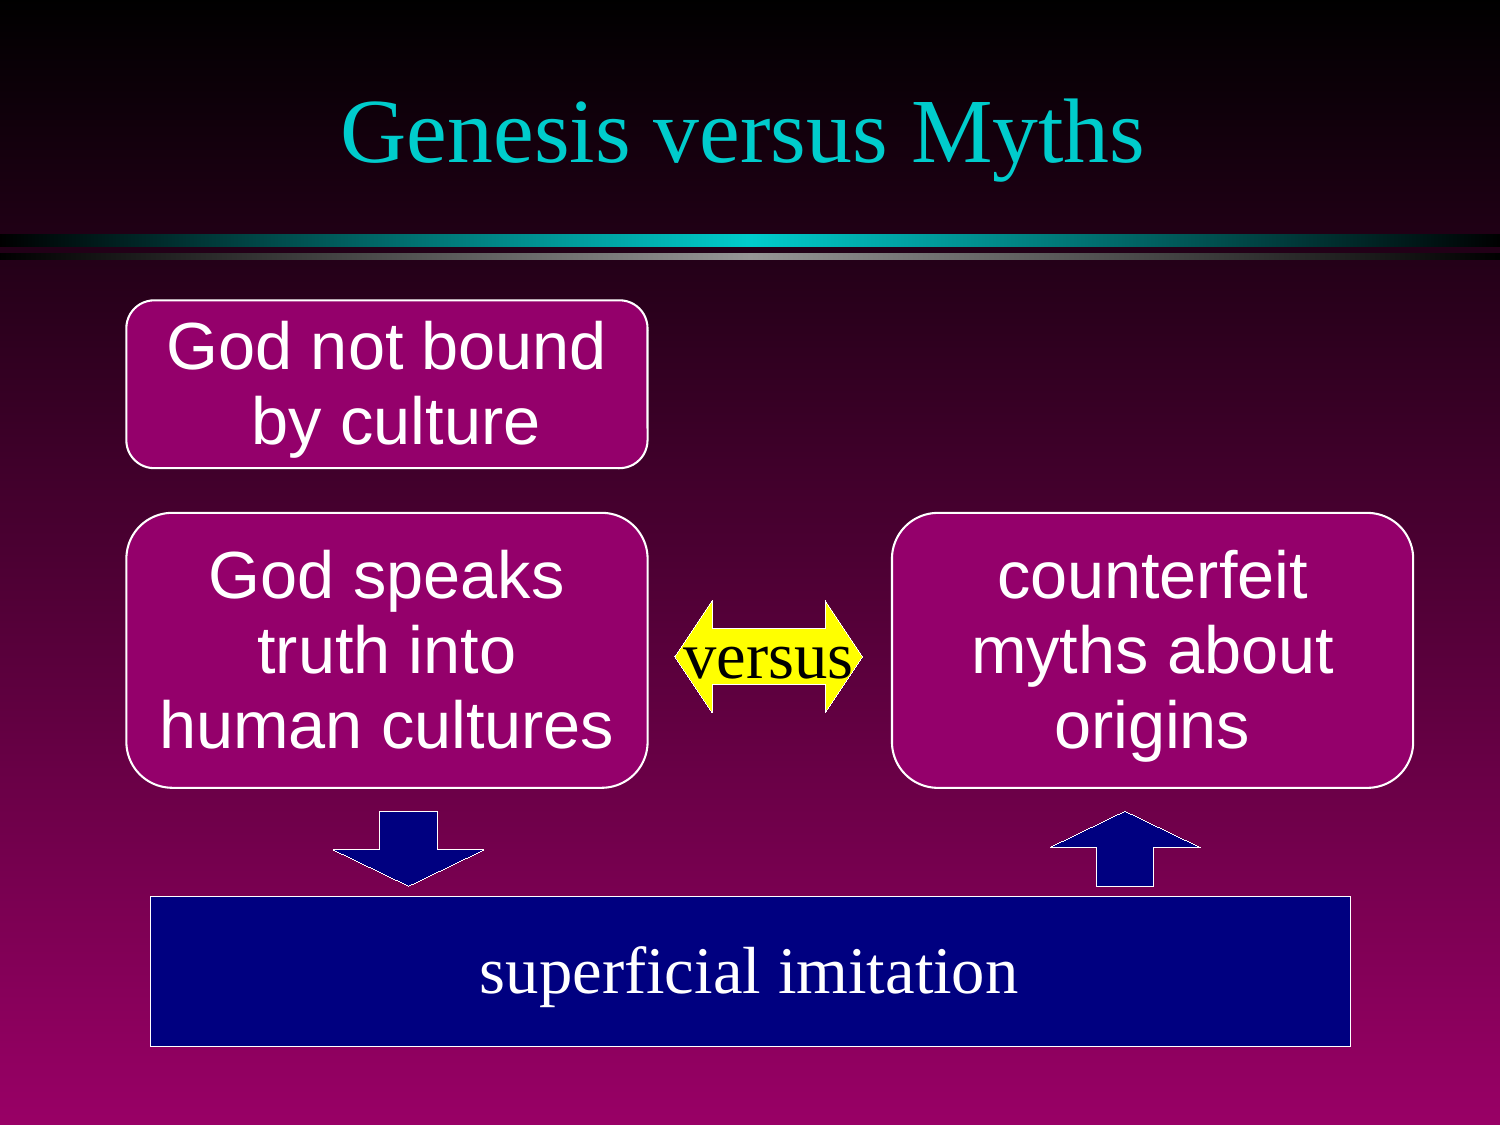

# Genesis versus Myths
God not bound
 by culture
God speaks
truth into
human cultures
counterfeit
myths about
origins
versus
superficial imitation